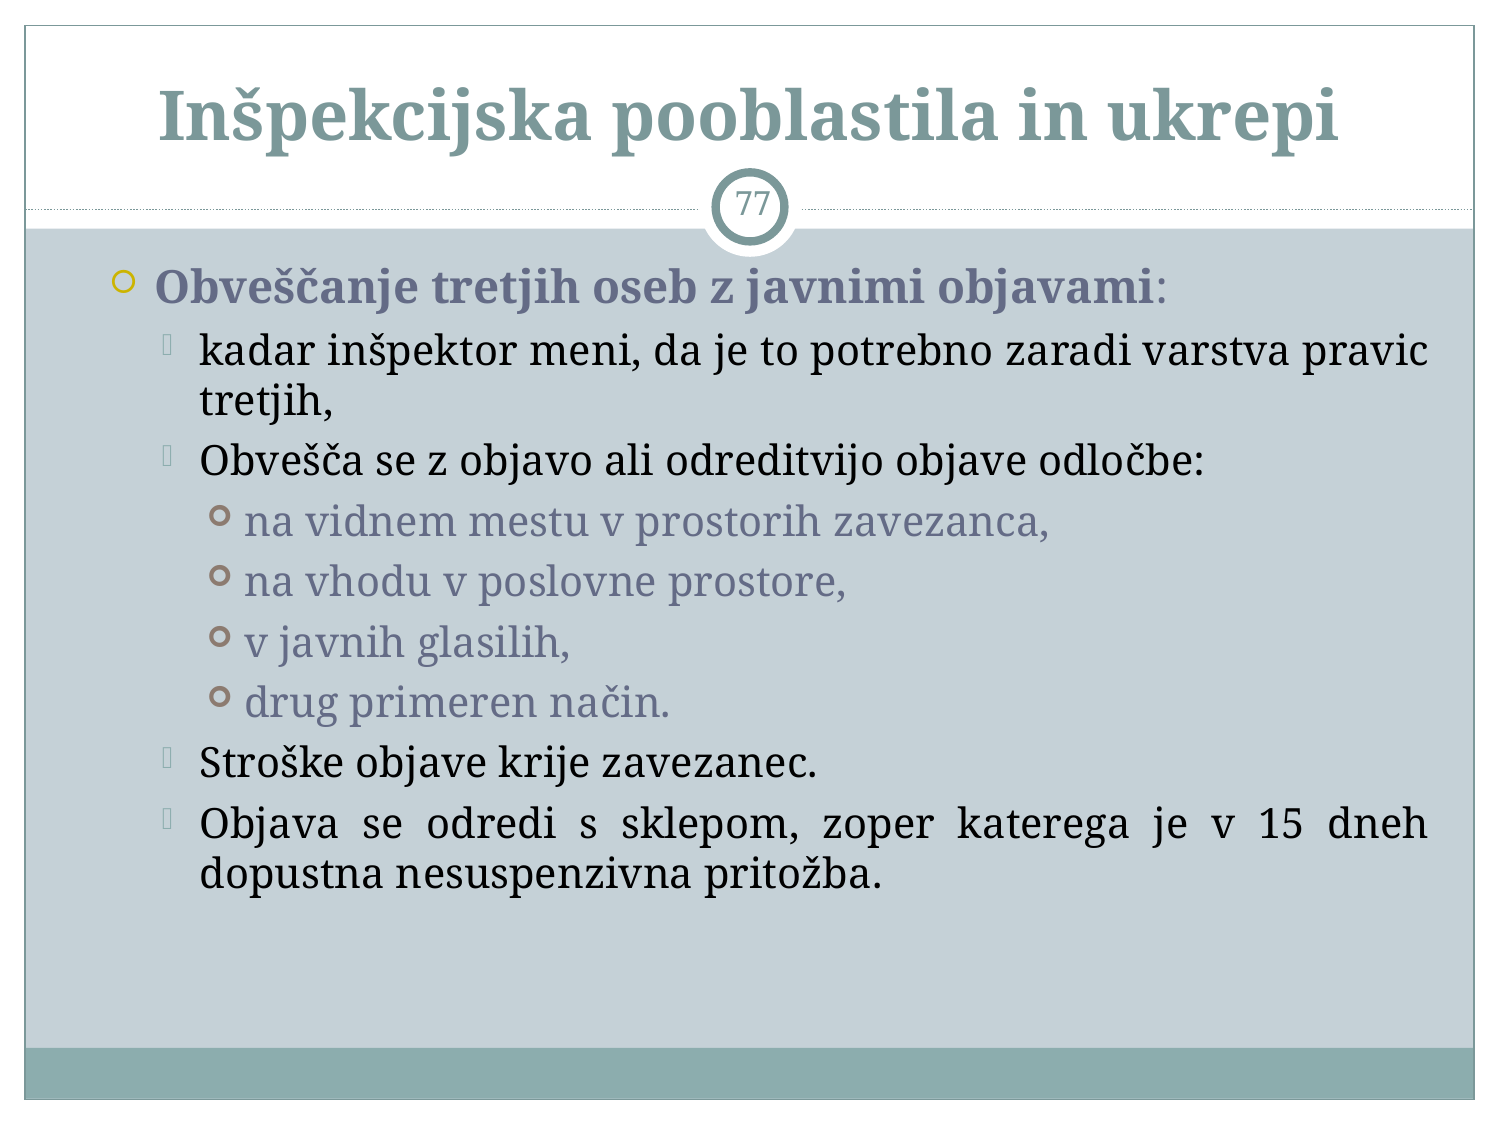

# Inšpekcijska pooblastila in ukrepi
Obveščanje tretjih oseb z javnimi objavami:
kadar inšpektor meni, da je to potrebno zaradi varstva pravic tretjih,
Obvešča se z objavo ali odreditvijo objave odločbe:
na vidnem mestu v prostorih zavezanca,
na vhodu v poslovne prostore,
v javnih glasilih,
drug primeren način.
Stroške objave krije zavezanec.
Objava se odredi s sklepom, zoper katerega je v 15 dneh dopustna nesuspenzivna pritožba.